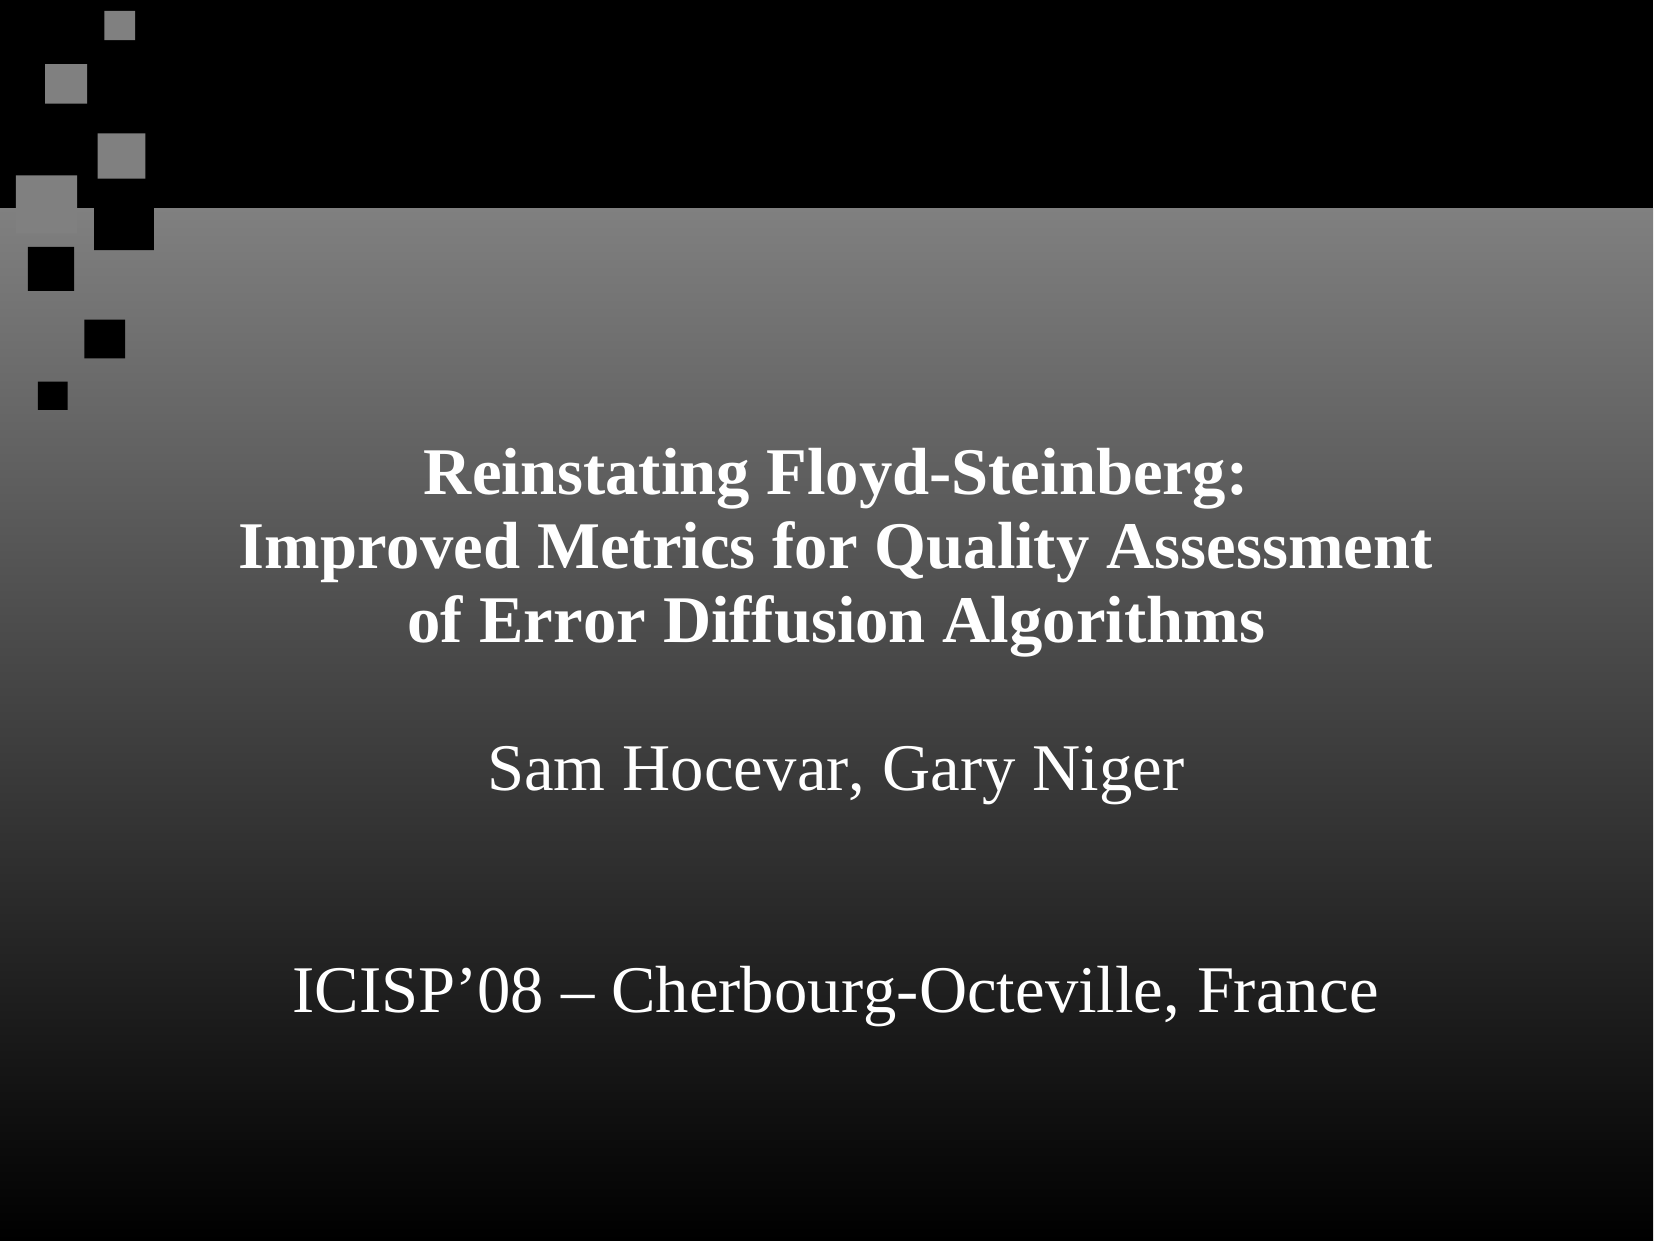

#
Reinstating Floyd-Steinberg:
Improved Metrics for Quality Assessment
of Error Diffusion Algorithms
Sam Hocevar, Gary Niger
ICISP’08 – Cherbourg-Octeville, France